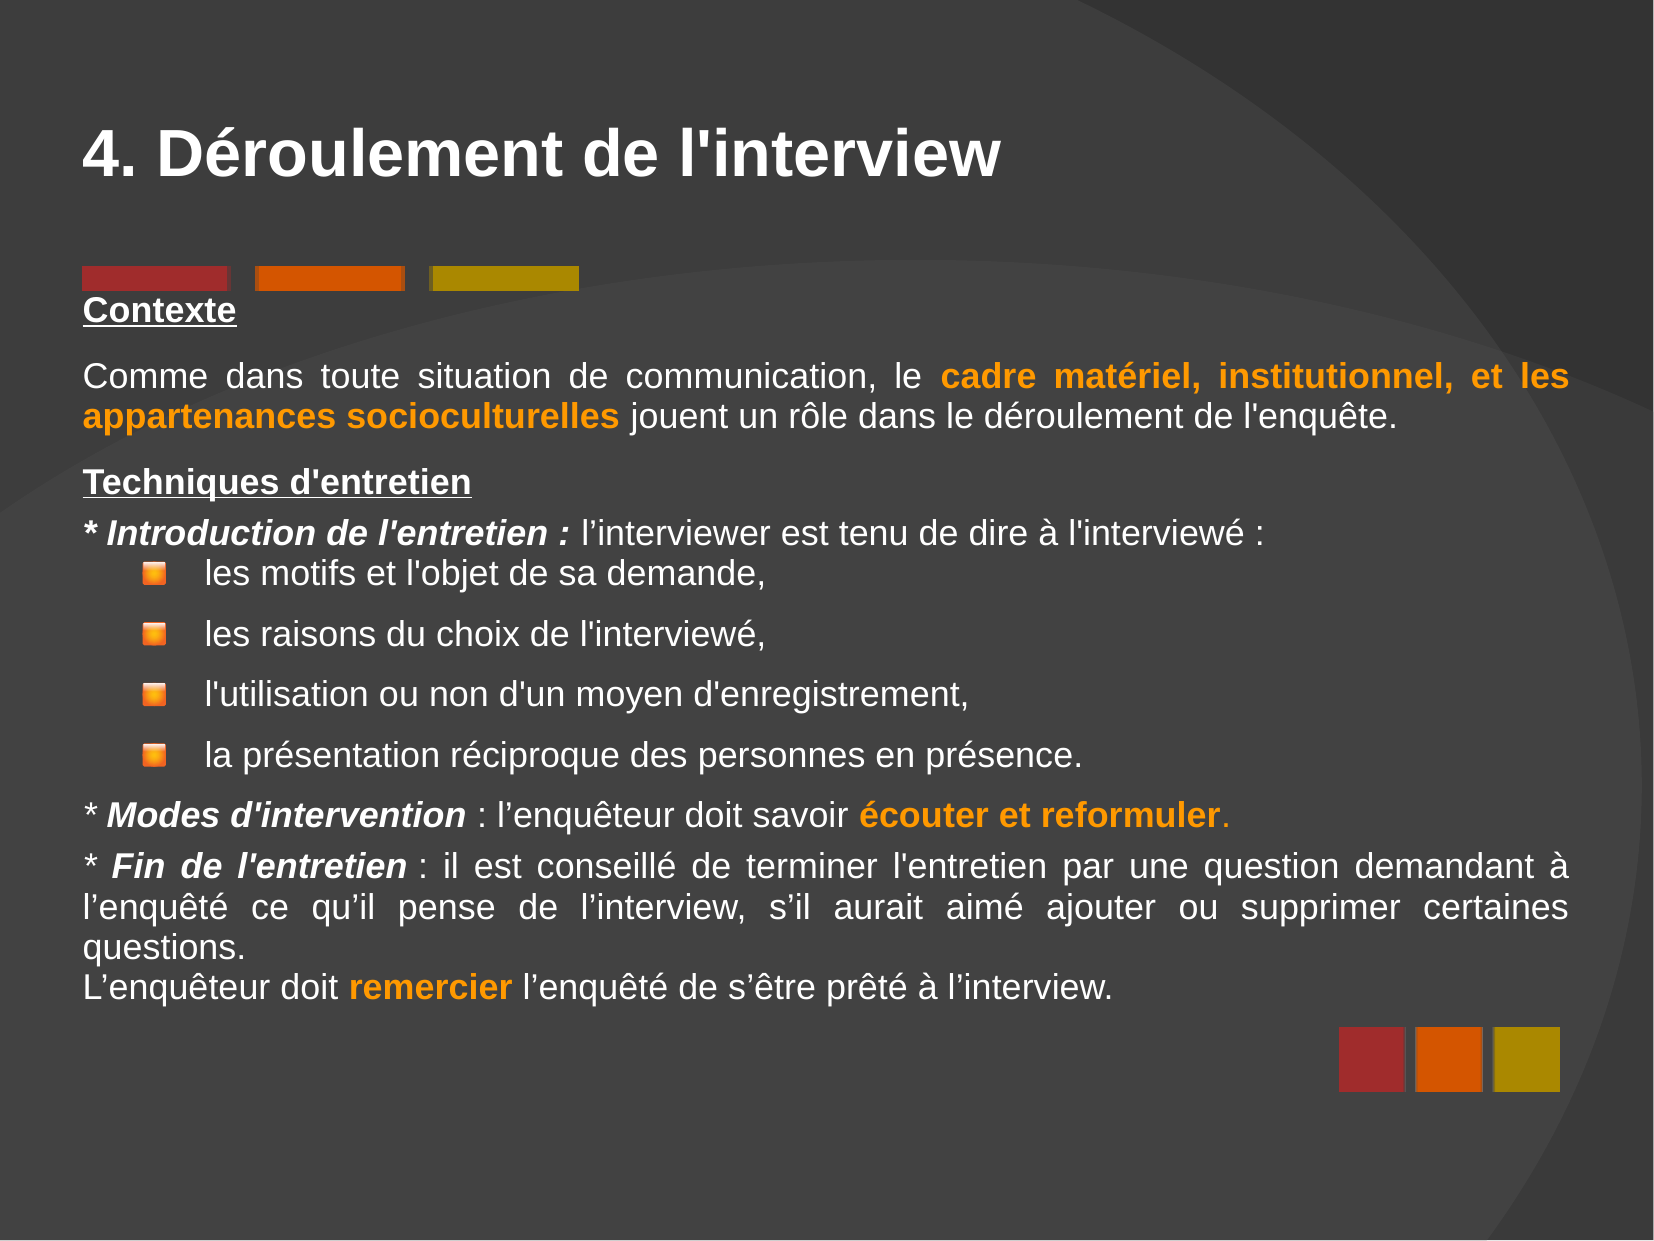

# 4. Déroulement de l'interview
Contexte
Comme dans toute situation de communication, le cadre matériel, institutionnel, et les appartenances socioculturelles jouent un rôle dans le déroulement de l'enquête.
Techniques d'entretien
* Introduction de l'entretien : l’interviewer est tenu de dire à l'interviewé :
les motifs et l'objet de sa demande,
les raisons du choix de l'interviewé,
l'utilisation ou non d'un moyen d'enregistrement,
la présentation réciproque des personnes en présence.
* Modes d'intervention : l’enquêteur doit savoir écouter et reformuler.
* Fin de l'entretien : il est conseillé de terminer l'entretien par une question demandant à l’enquêté ce qu’il pense de l’interview, s’il aurait aimé ajouter ou supprimer certaines questions.
L’enquêteur doit remercier l’enquêté de s’être prêté à l’interview.